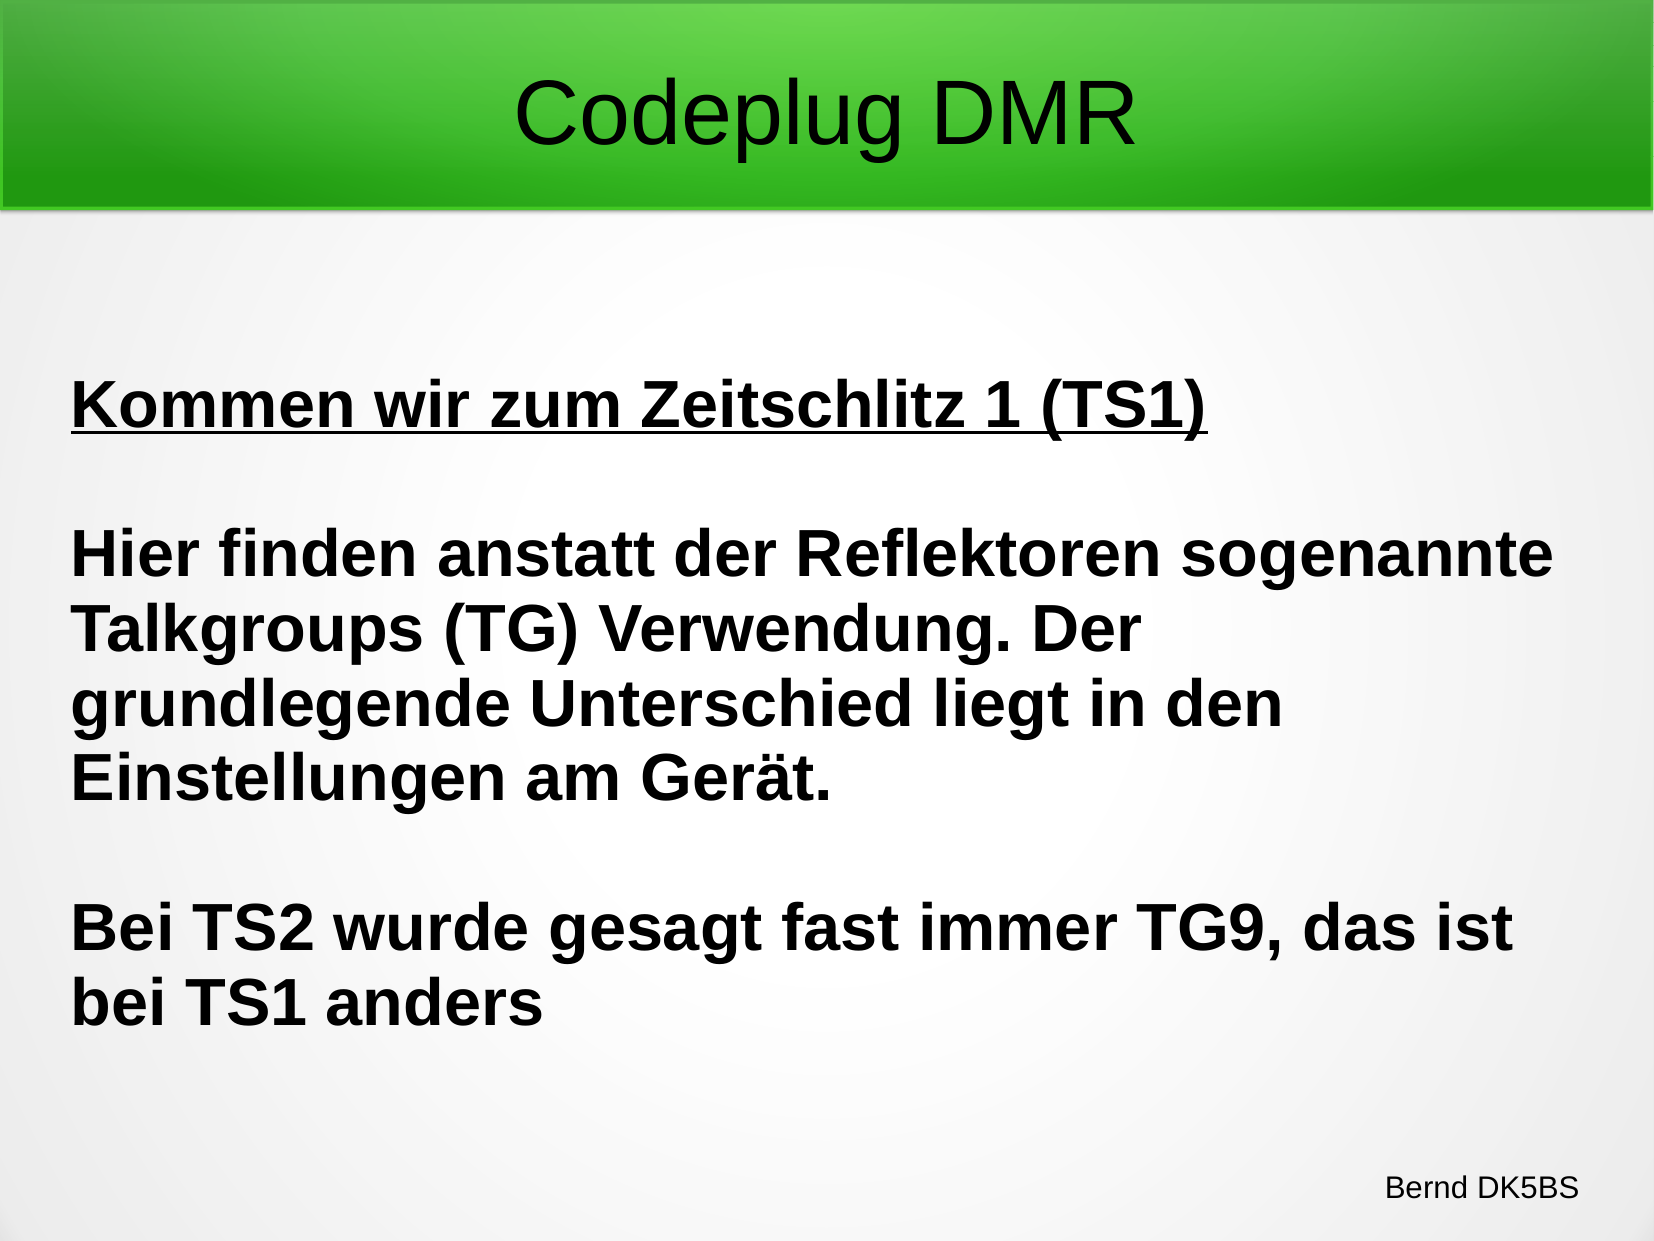

# Codeplug DMR
Kommen wir zum Zeitschlitz 1 (TS1)
Hier finden anstatt der Reflektoren sogenannte Talkgroups (TG) Verwendung. Der grundlegende Unterschied liegt in den Einstellungen am Gerät.
Bei TS2 wurde gesagt fast immer TG9, das ist bei TS1 anders
Bernd DK5BS